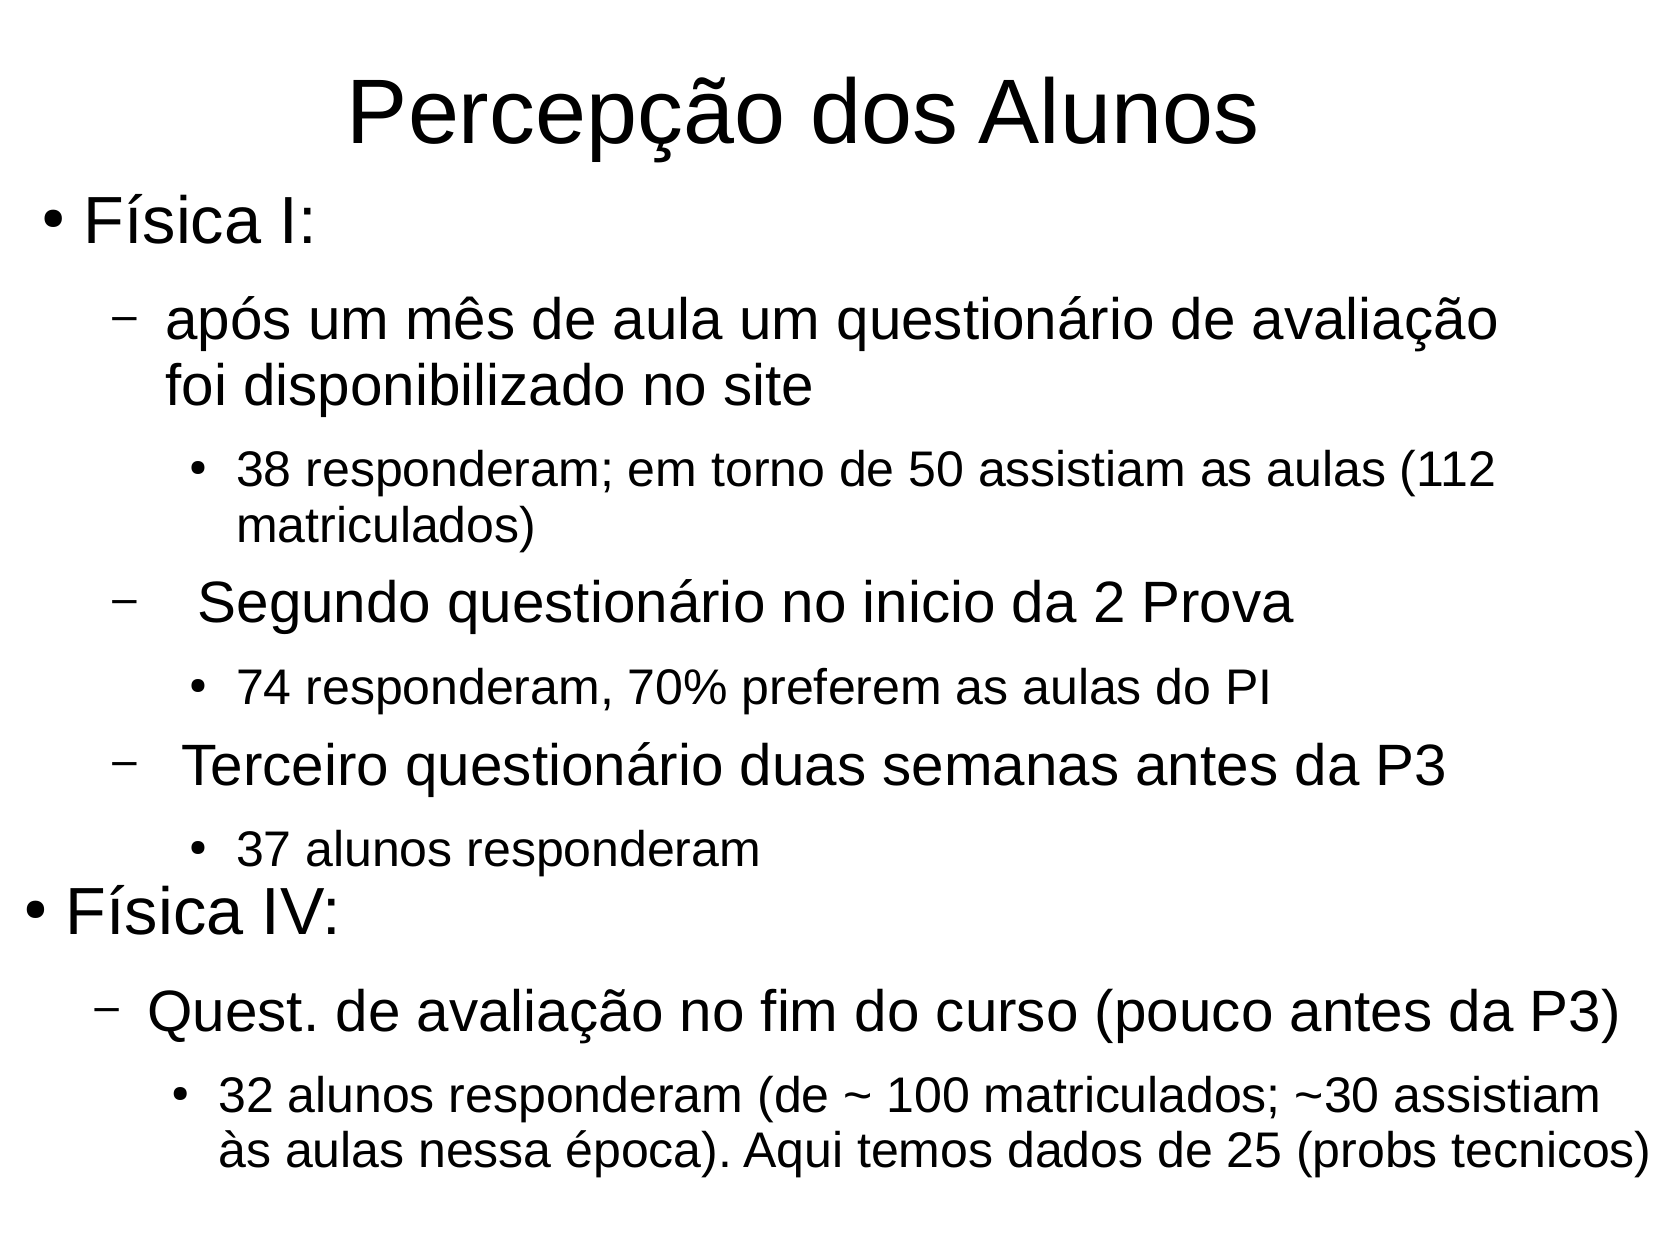

# Percepção dos Alunos
 Física I:
após um mês de aula um questionário de avaliação foi disponibilizado no site
38 responderam; em torno de 50 assistiam as aulas (112 matriculados)
 Segundo questionário no inicio da 2 Prova
74 responderam, 70% preferem as aulas do PI
 Terceiro questionário duas semanas antes da P3
37 alunos responderam
 Física IV:
Quest. de avaliação no fim do curso (pouco antes da P3)
32 alunos responderam (de ~ 100 matriculados; ~30 assistiam às aulas nessa época). Aqui temos dados de 25 (probs tecnicos)